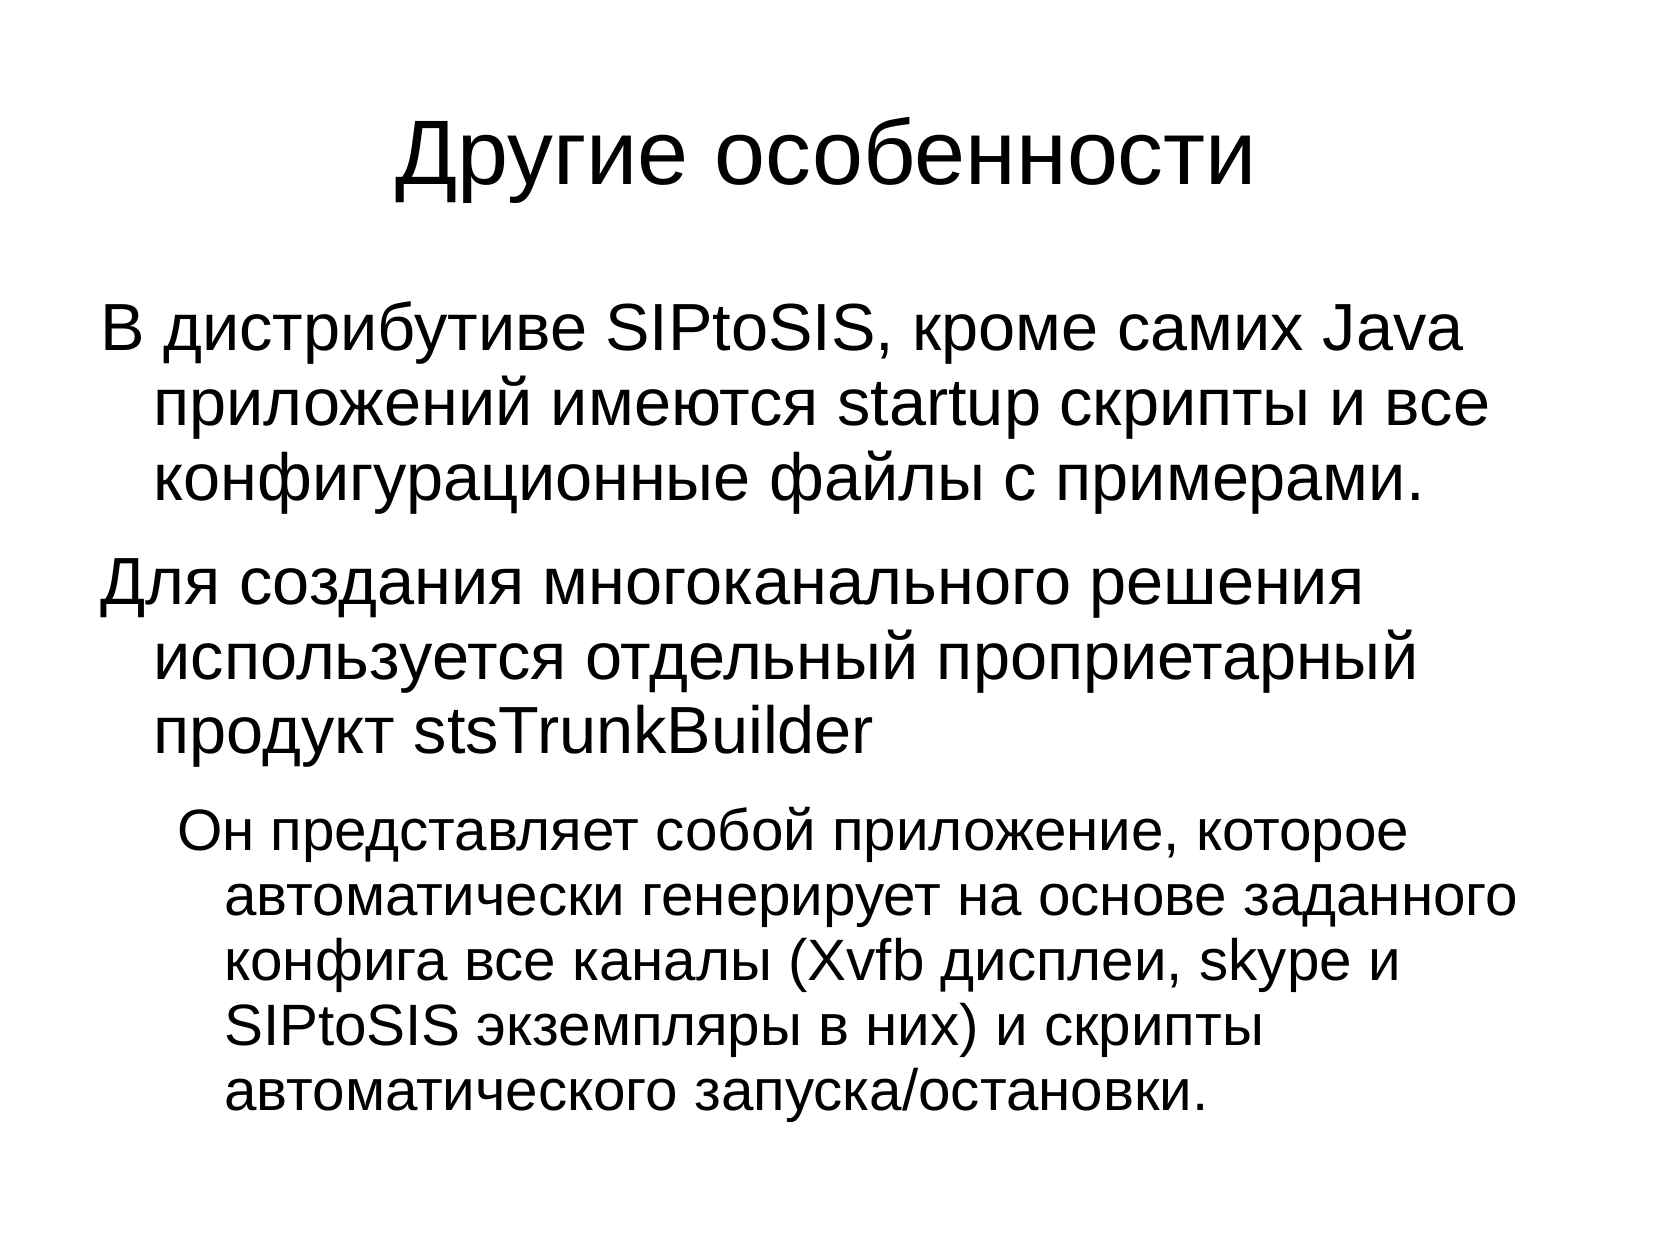

# Другие особенности
В дистрибутиве SIPtoSIS, кроме самих Java приложений имеются startup скрипты и все конфигурационные файлы с примерами.
Для создания многоканального решения используется отдельный проприетарный продукт stsTrunkBuilder
Он представляет собой приложение, которое автоматически генерирует на основе заданного конфига все каналы (Xvfb дисплеи, skype и SIPtoSIS экземпляры в них) и скрипты автоматического запуска/остановки.